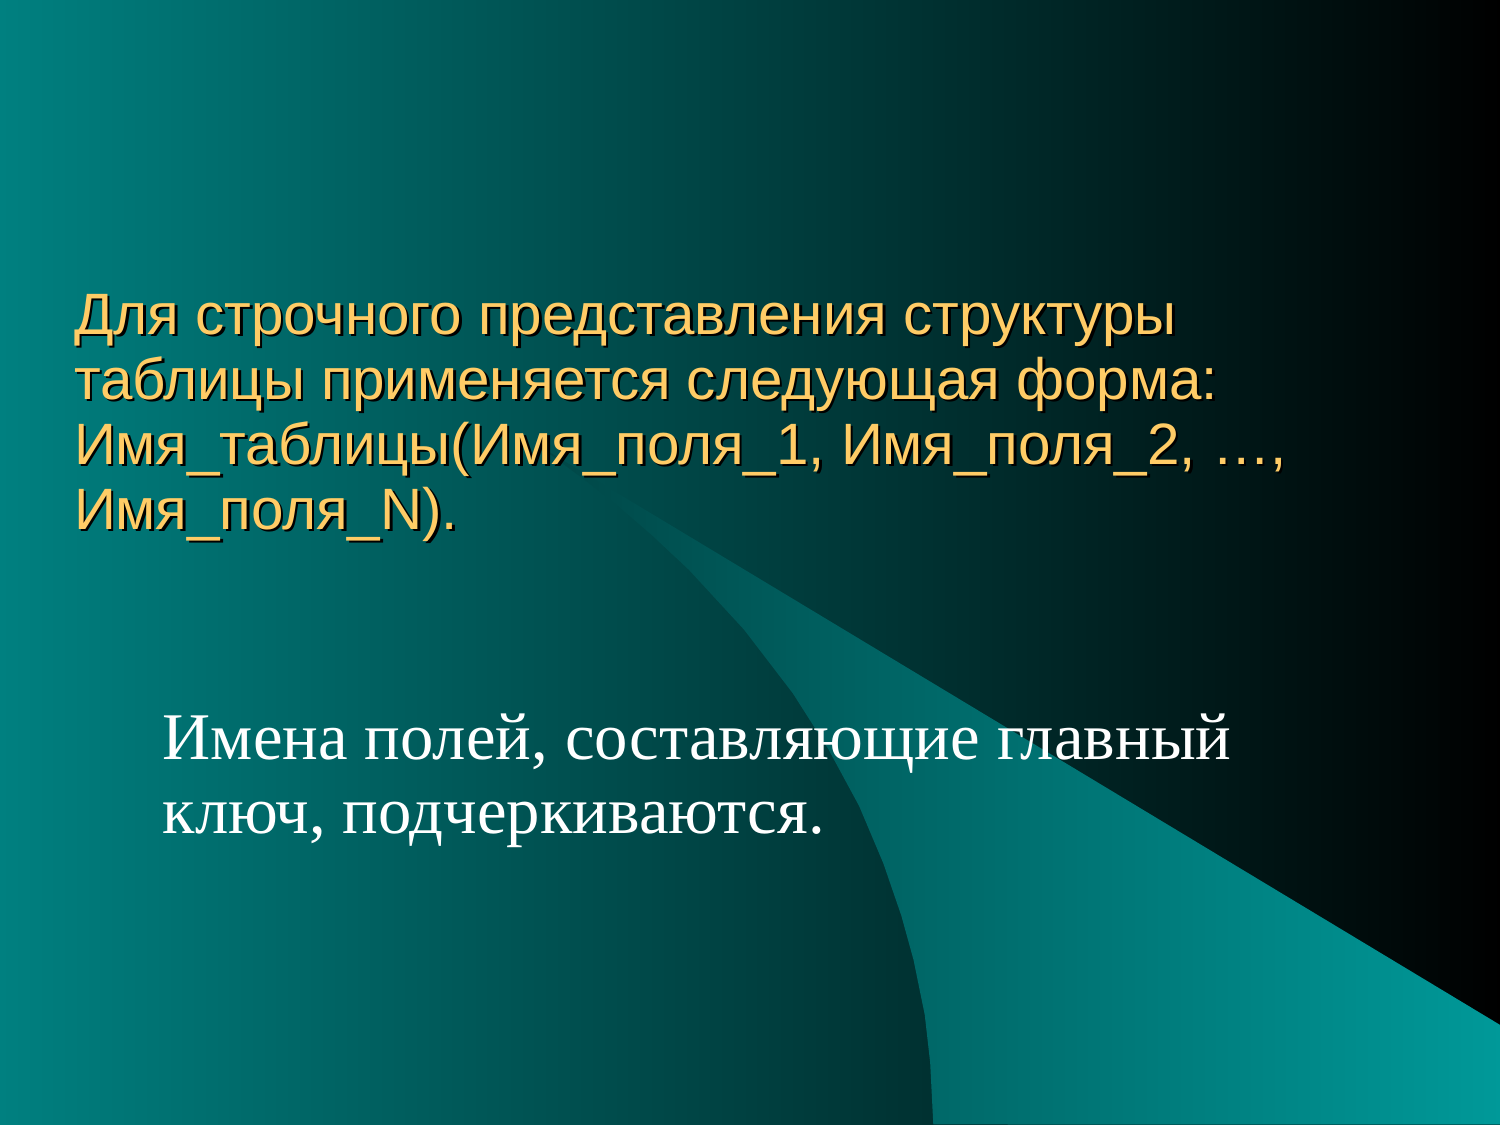

# Для строчного представления структуры таблицы применяется следующая форма: Имя_таблицы(Имя_поля_1, Имя_поля_2, …, Имя_поля_N).
Имена полей, составляющие главный ключ, подчеркиваются.